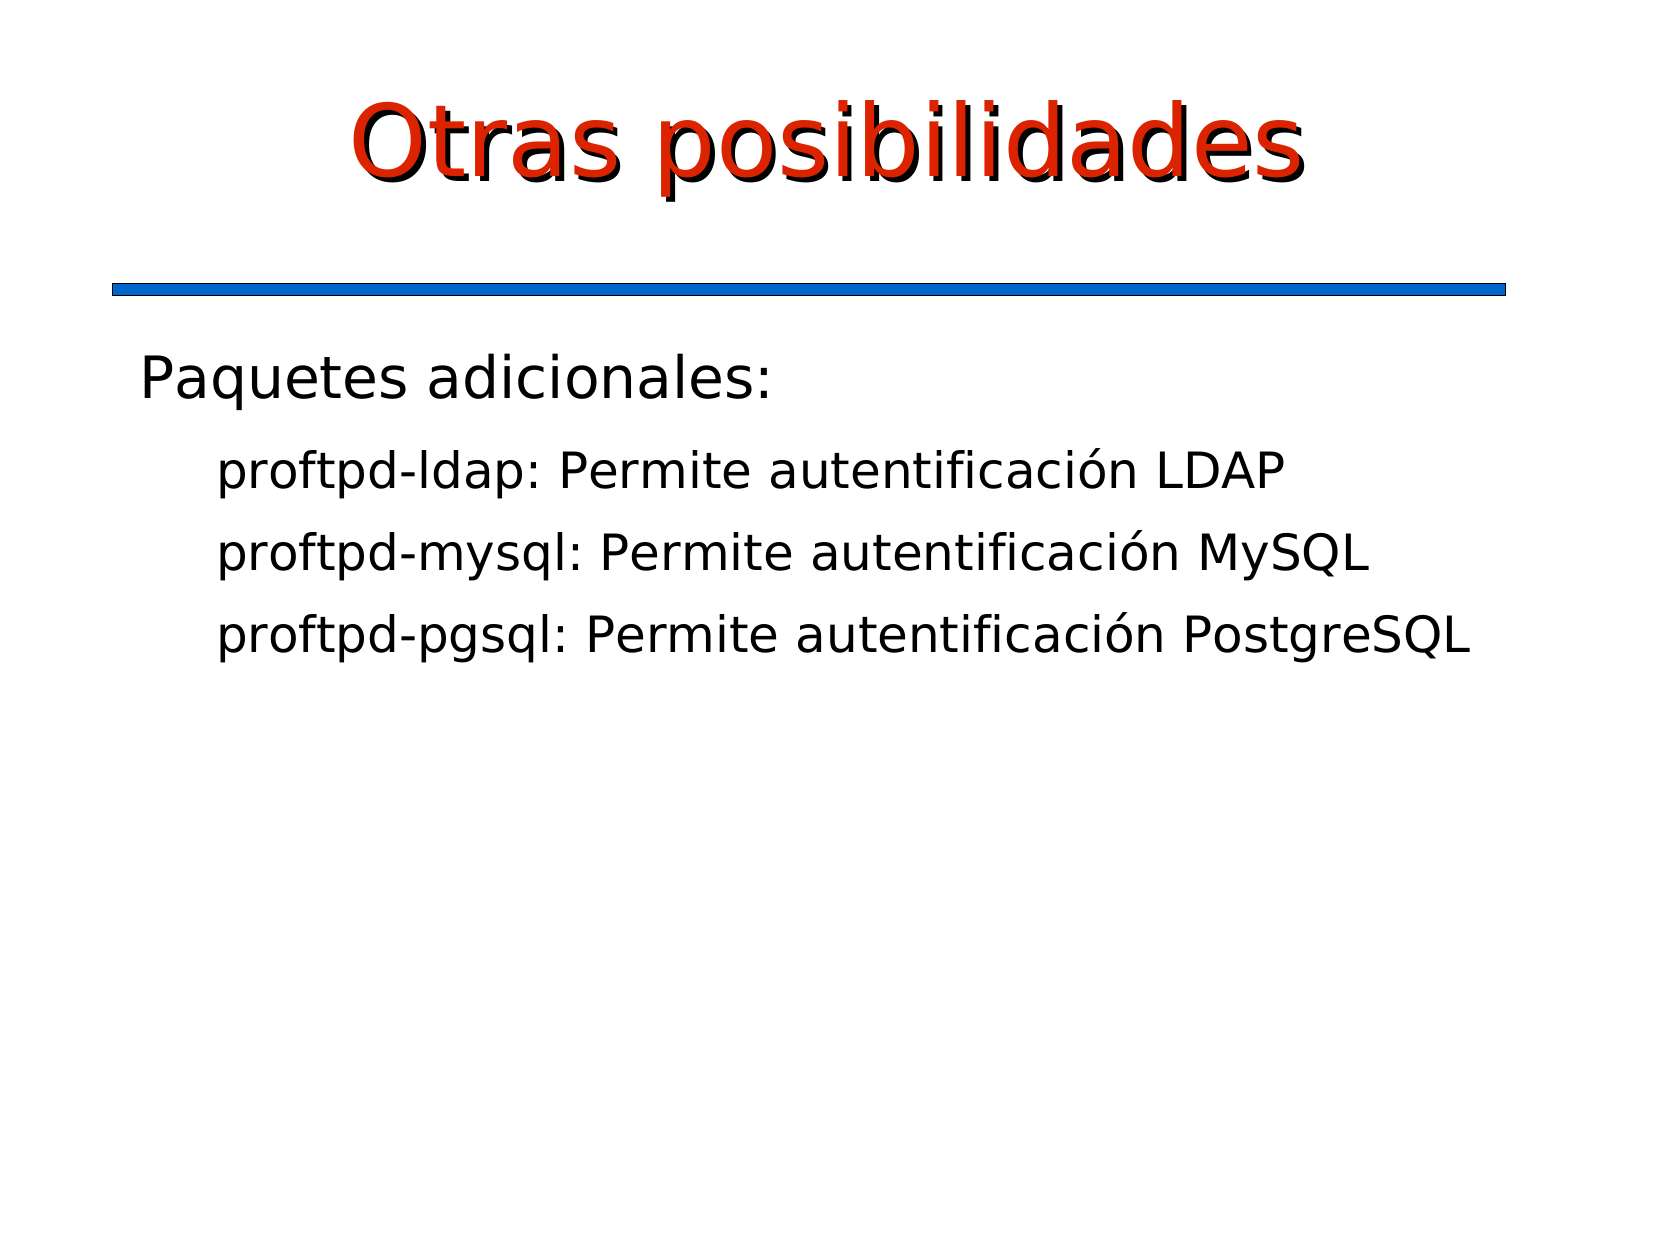

# Otras posibilidades
Paquetes adicionales:
proftpd-ldap: Permite autentificación LDAP
proftpd-mysql: Permite autentificación MySQL
proftpd-pgsql: Permite autentificación PostgreSQL